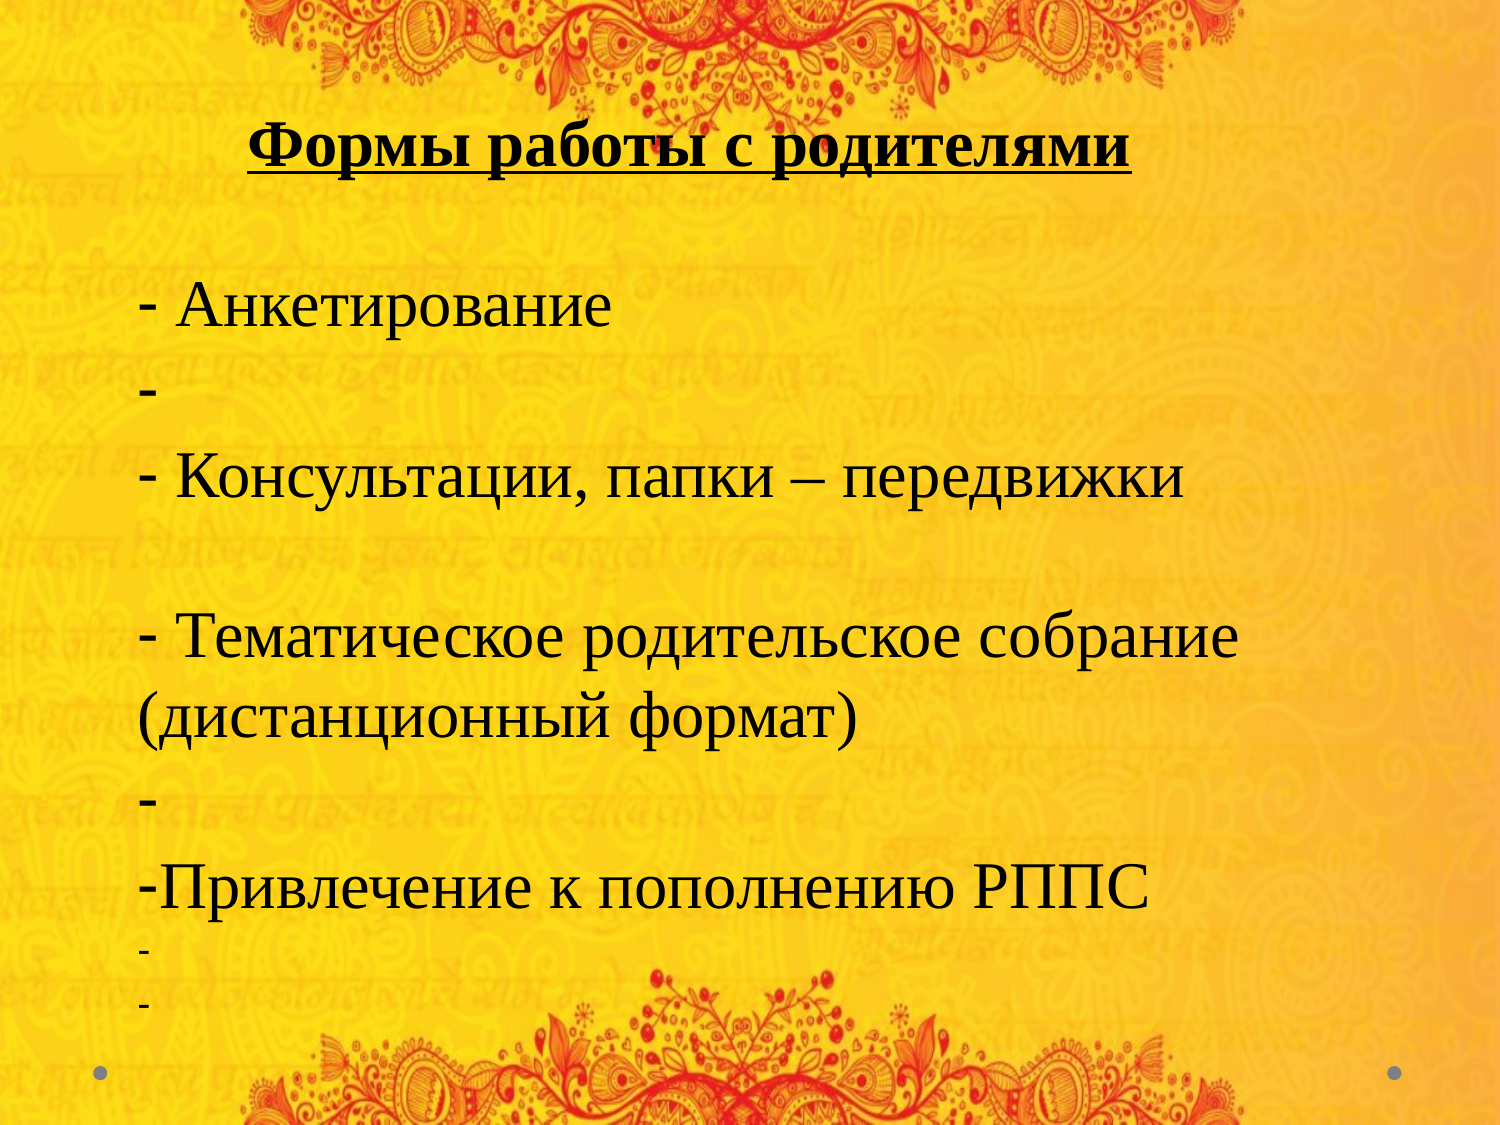

Формы работы с родителями
 Анкетирование
 Консультации, папки – передвижки
 Тематическое родительское собрание (дистанционный формат)
Привлечение к пополнению РППС